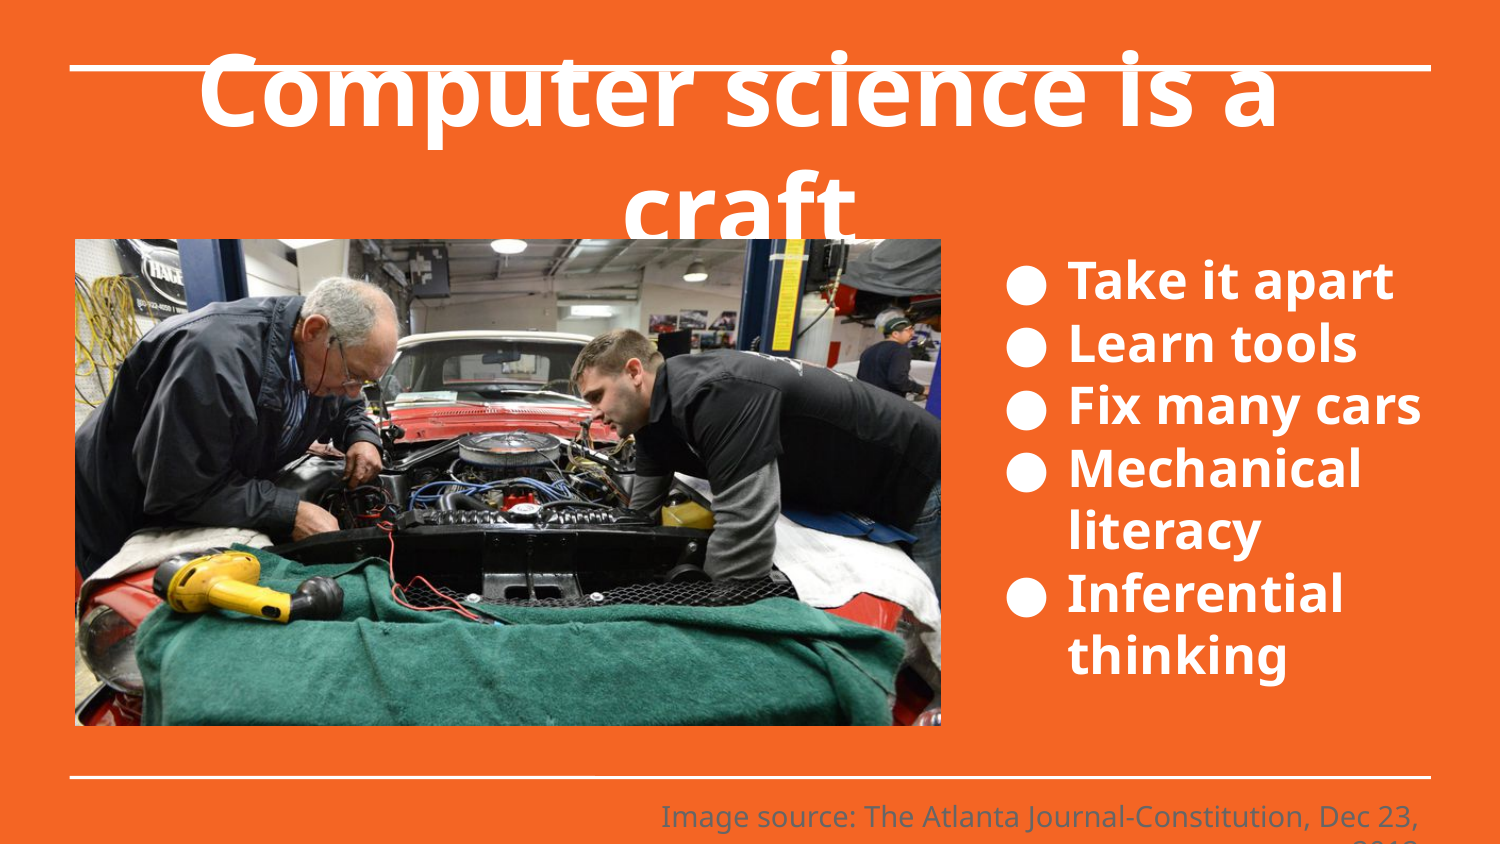

# Computer science is a craft
Take it apart
Learn tools
Fix many cars
Mechanical literacy
Inferential thinking
Image source: The Atlanta Journal-Constitution, Dec 23, 2012